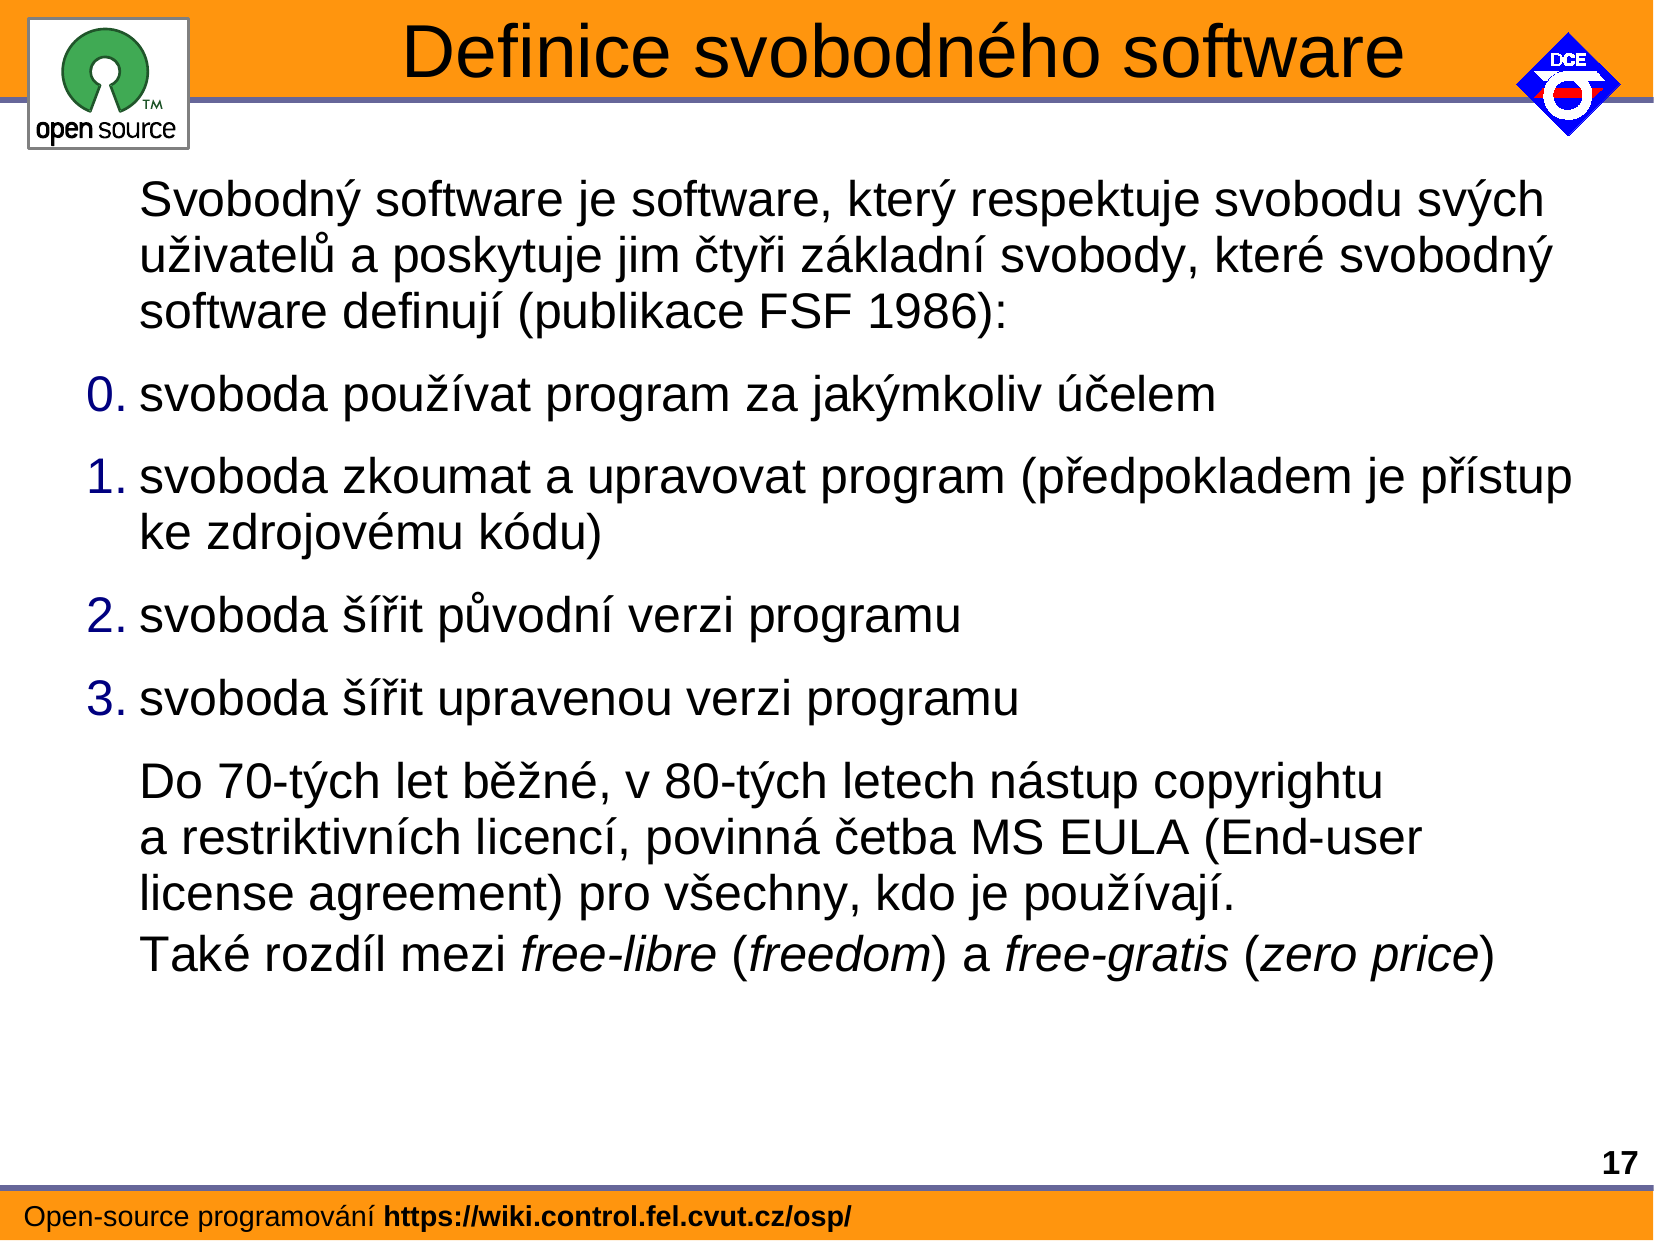

# Definice svobodného software
Svobodný software je software, který respektuje svobodu svých uživatelů a poskytuje jim čtyři základní svobody, které svobodný software definují (publikace FSF 1986):
svoboda používat program za jakýmkoliv účelem
svoboda zkoumat a upravovat program (předpokladem je přístup ke zdrojovému kódu)
svoboda šířit původní verzi programu
svoboda šířit upravenou verzi programu
Do 70-tých let běžné, v 80-tých letech nástup copyrightu a restriktivních licencí, povinná četba MS EULA (End-user license agreement) pro všechny, kdo je používají.
Také rozdíl mezi free-libre (freedom) a free-gratis (zero price)